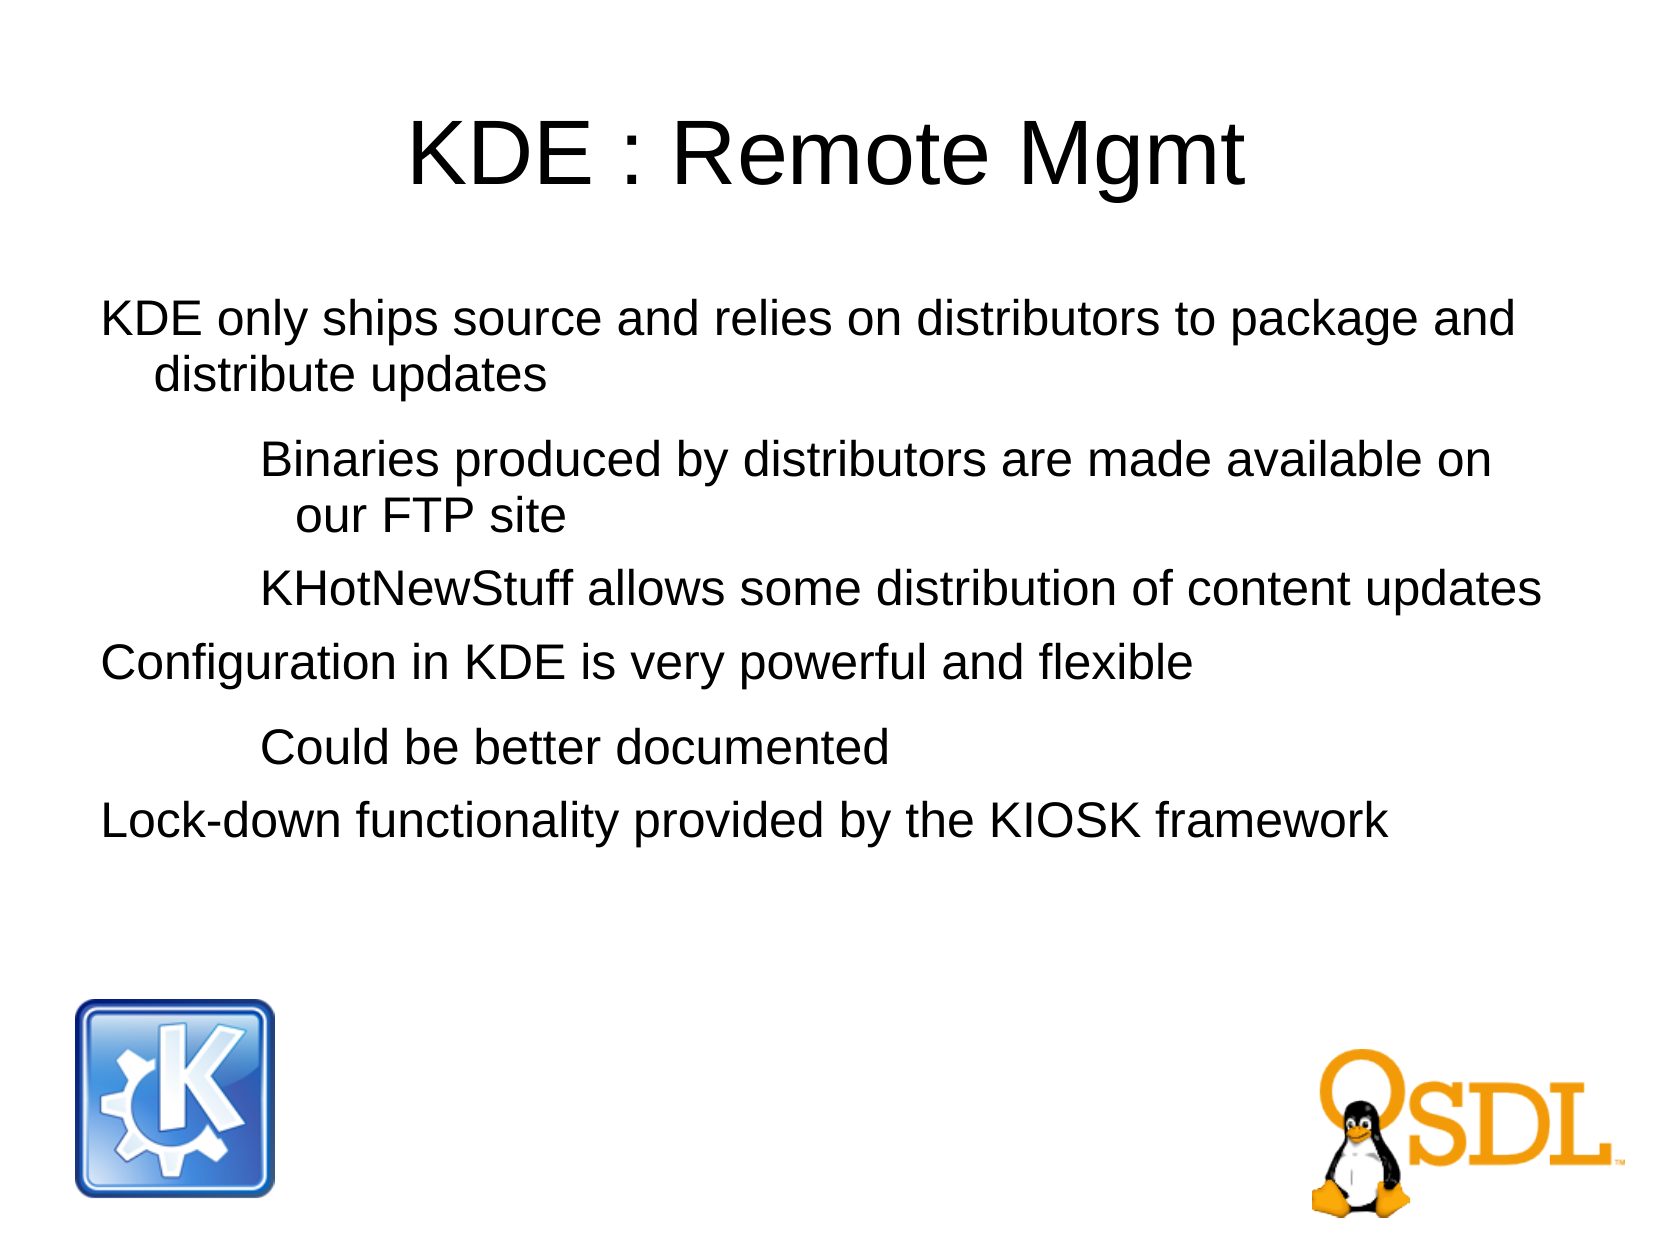

# KDE : Remote Mgmt
KDE only ships source and relies on distributors to package and distribute updates
Binaries produced by distributors are made available on our FTP site
KHotNewStuff allows some distribution of content updates
Configuration in KDE is very powerful and flexible
Could be better documented
Lock-down functionality provided by the KIOSK framework